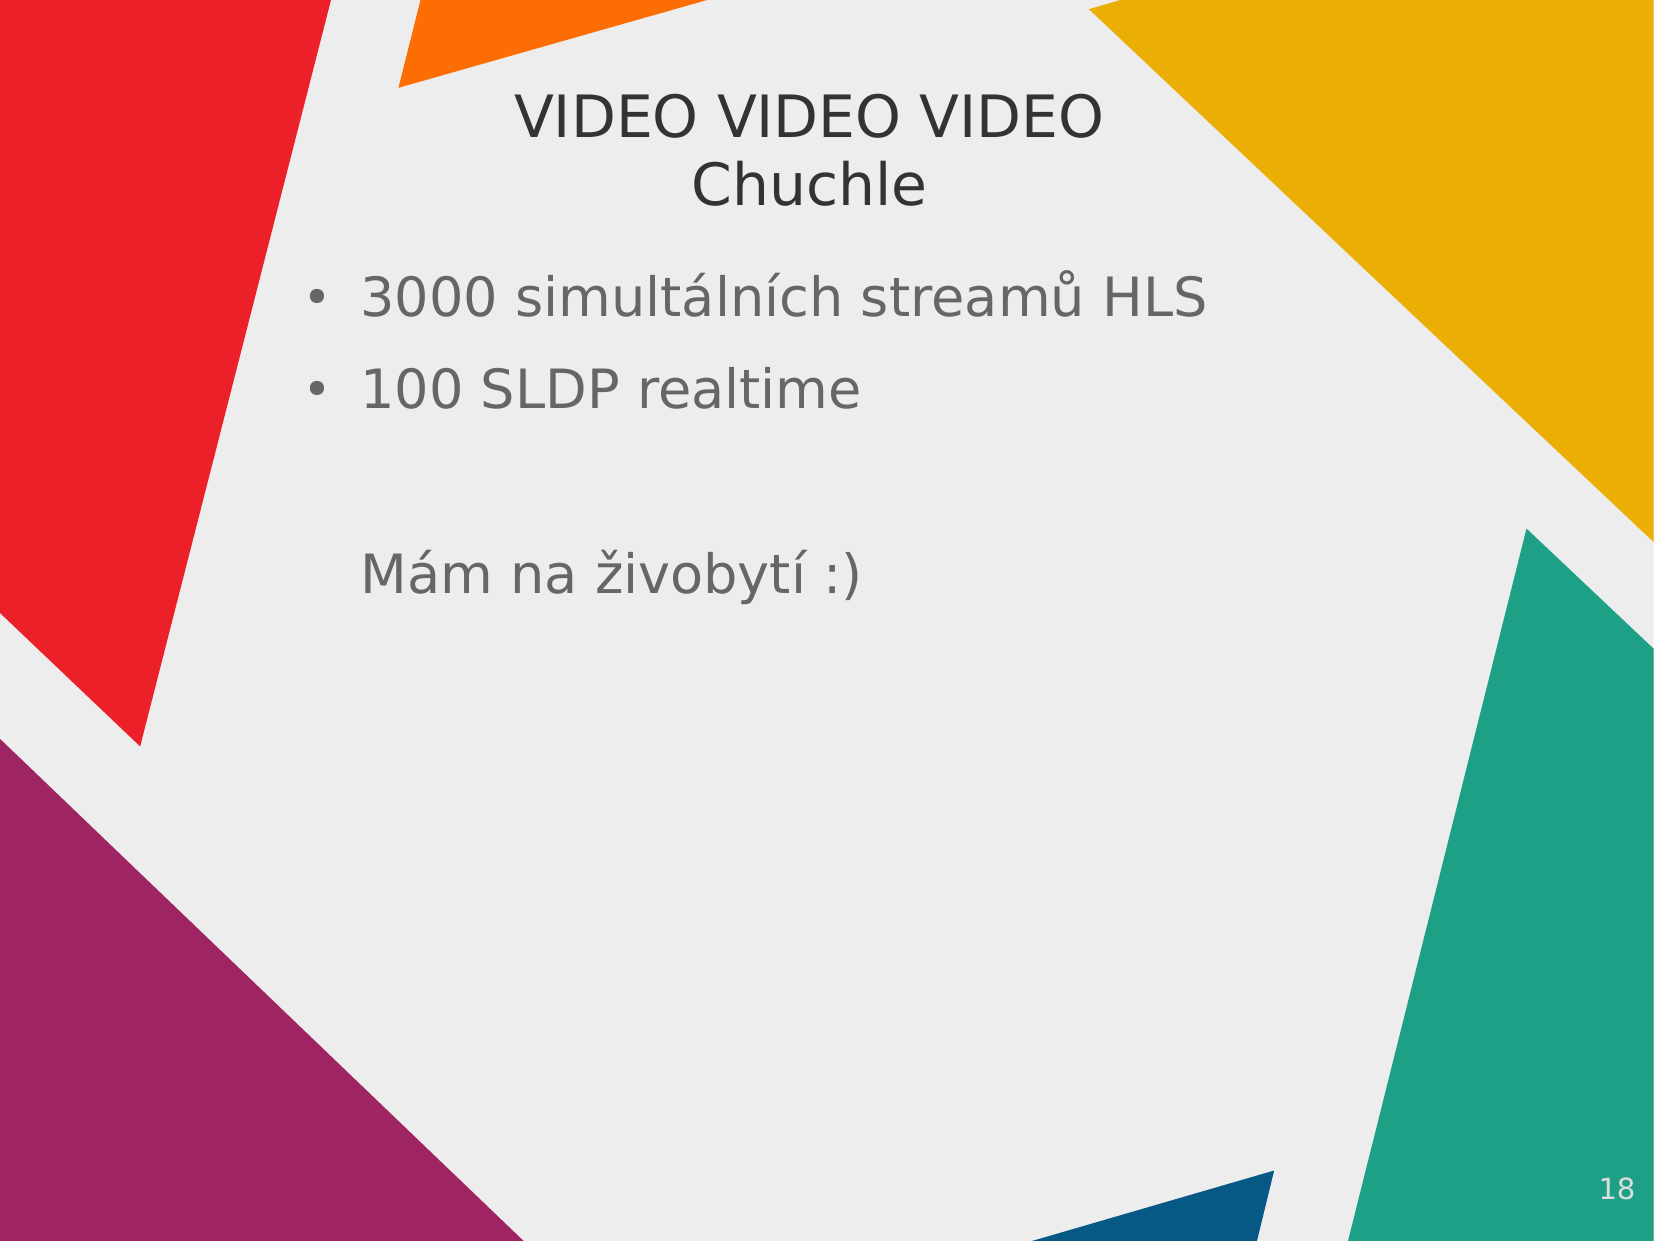

# VIDEO VIDEO VIDEO Chuchle
3000 simultálních streamů HLS
100 SLDP realtime
Mám na živobytí :)
18